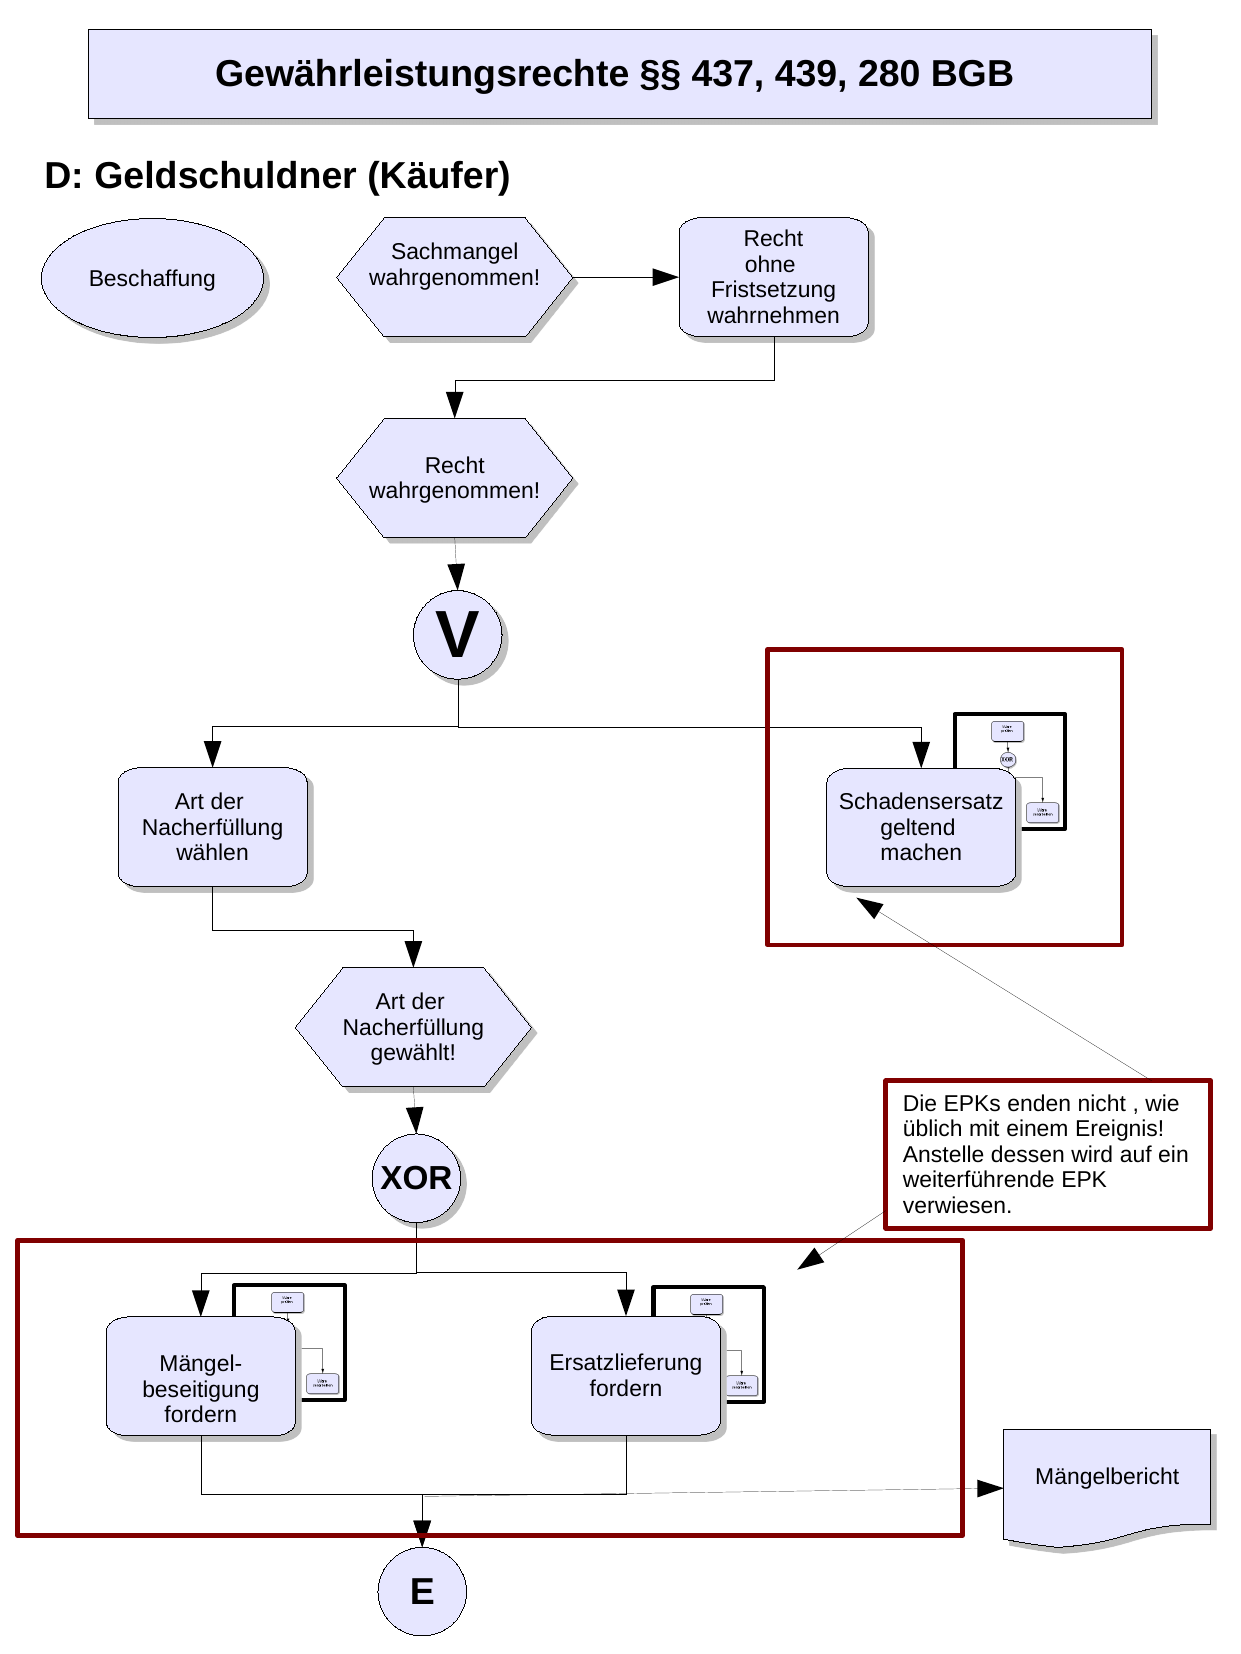

Gewährleistungsrechte §§ 437, 439, 280 BGB
D: Geldschuldner (Käufer)
Sachmangel
wahrgenommen!
Recht
ohne
Fristsetzung
wahrnehmen
Beschaffung
Recht
wahrgenommen!
V
Art der
Nacherfüllung
wählen
Schadensersatz
geltend
machen
Art der
Nacherfüllung
gewählt!
Die EPKs enden nicht , wie
üblich mit einem Ereignis!
Anstelle dessen wird auf ein
weiterführende EPK
verwiesen.
XOR
Ersatzlieferung
fordern
Mängel-
beseitigung
fordern
Mängelbericht
E